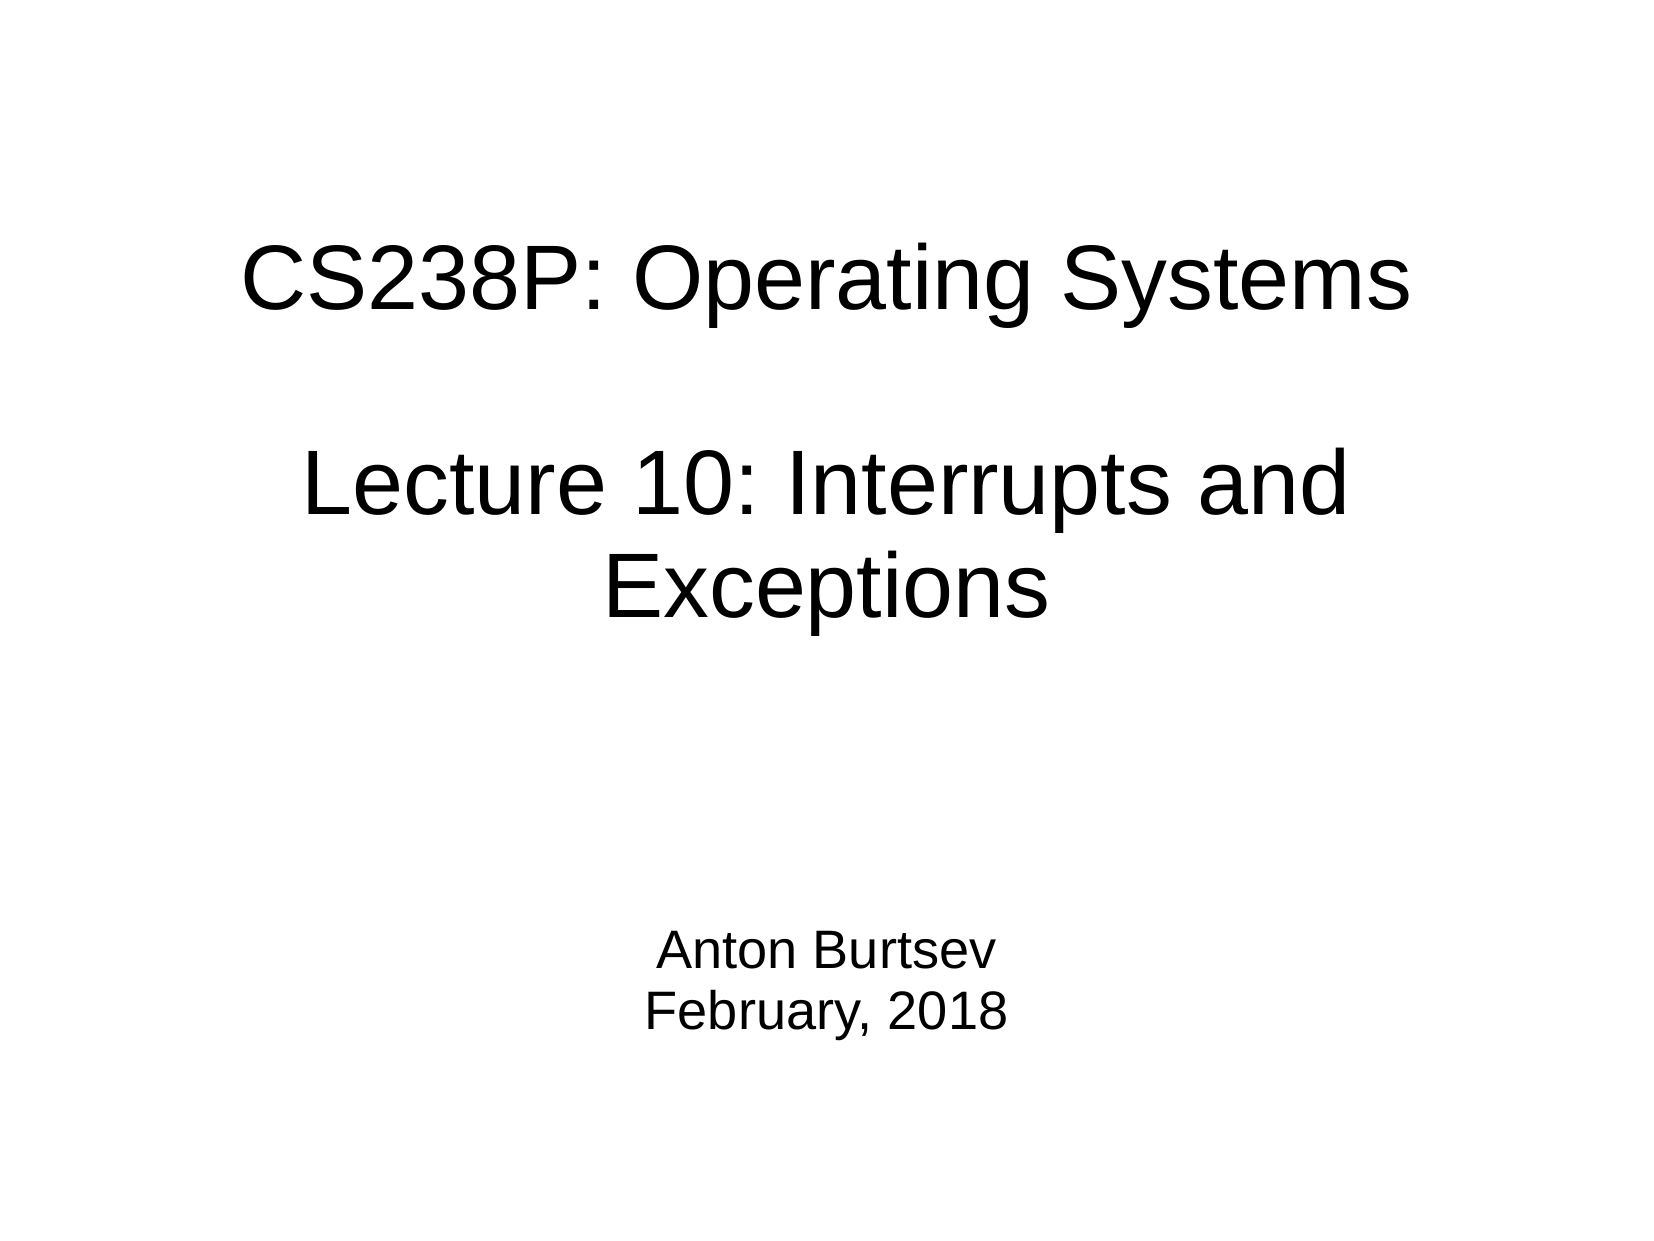

# CS238P: Operating Systems Lecture 10: Interrupts and Exceptions
Anton Burtsev
February, 2018